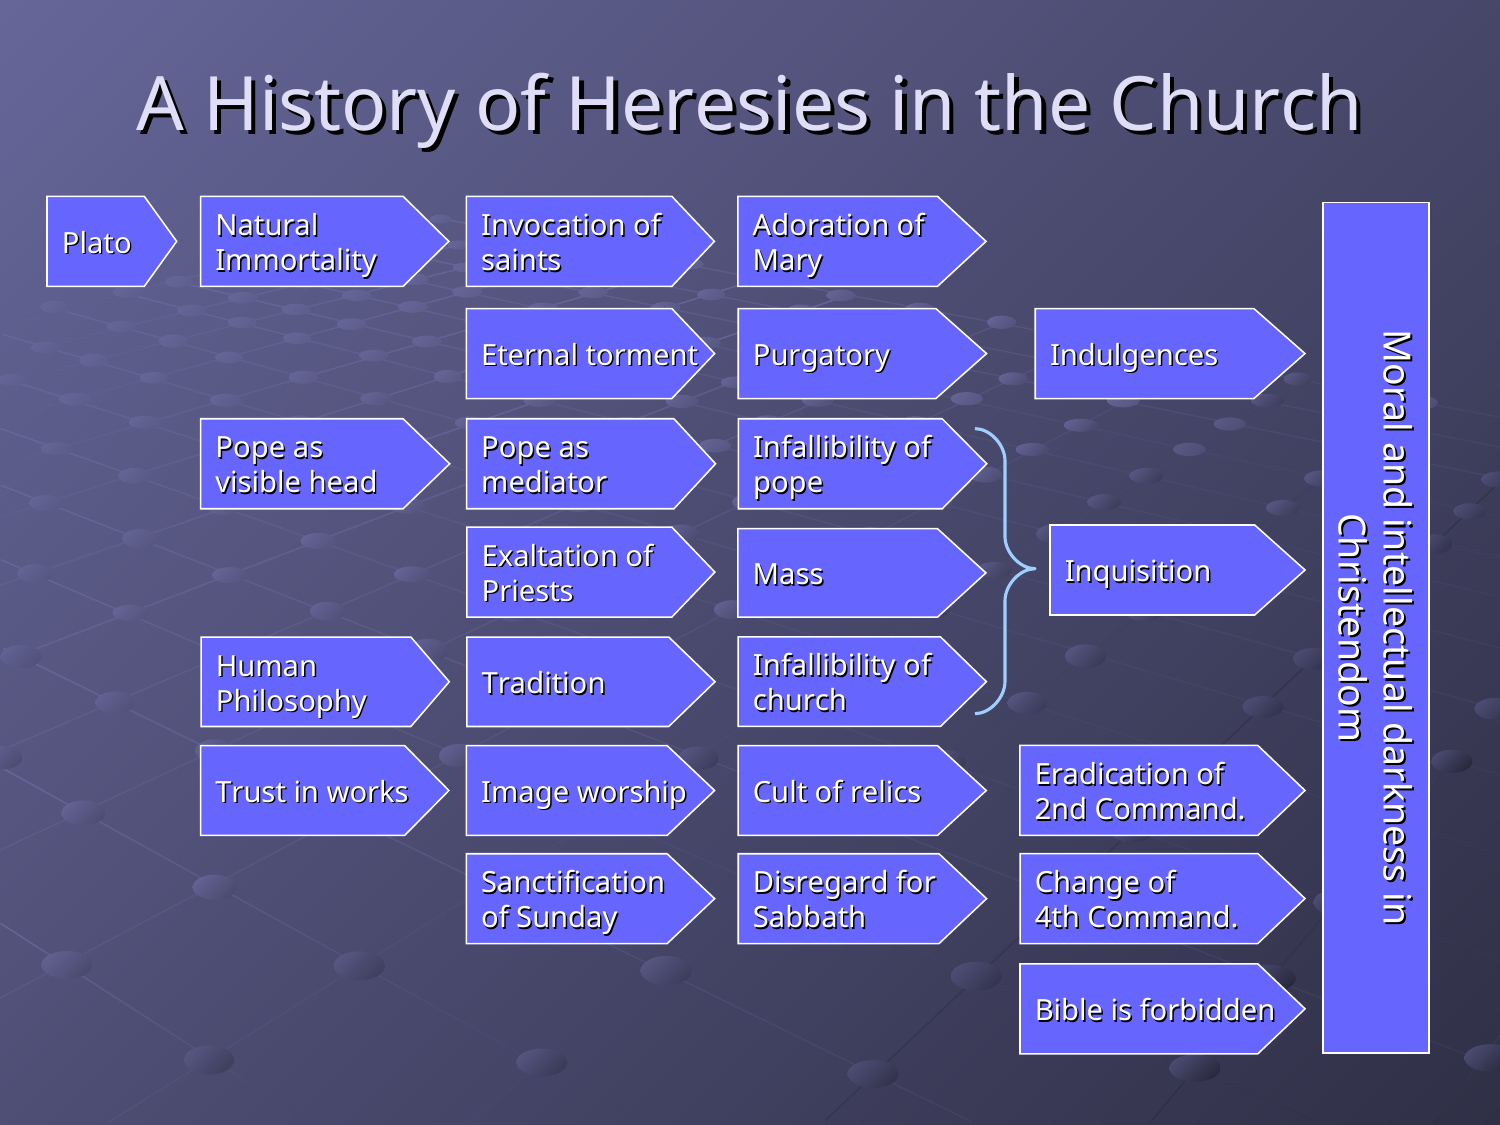

# A History of Heresies in the Church
Plato
Natural Immortality
Invocation of saints
Adoration of Mary
Moral and intellectual darkness in Christendom
Eternal torment
Purgatory
Indulgences
Pope as
visible head
Pope as mediator
Infallibility of pope
Inquisition
Exaltation of Priests
Mass
Infallibility of church
Human Philosophy
Tradition
Eradication of
2nd Command.
Trust in works
Image worship
Cult of relics
Change of
4th Command.
Sanctification
of Sunday
Disregard for Sabbath
Bible is forbidden